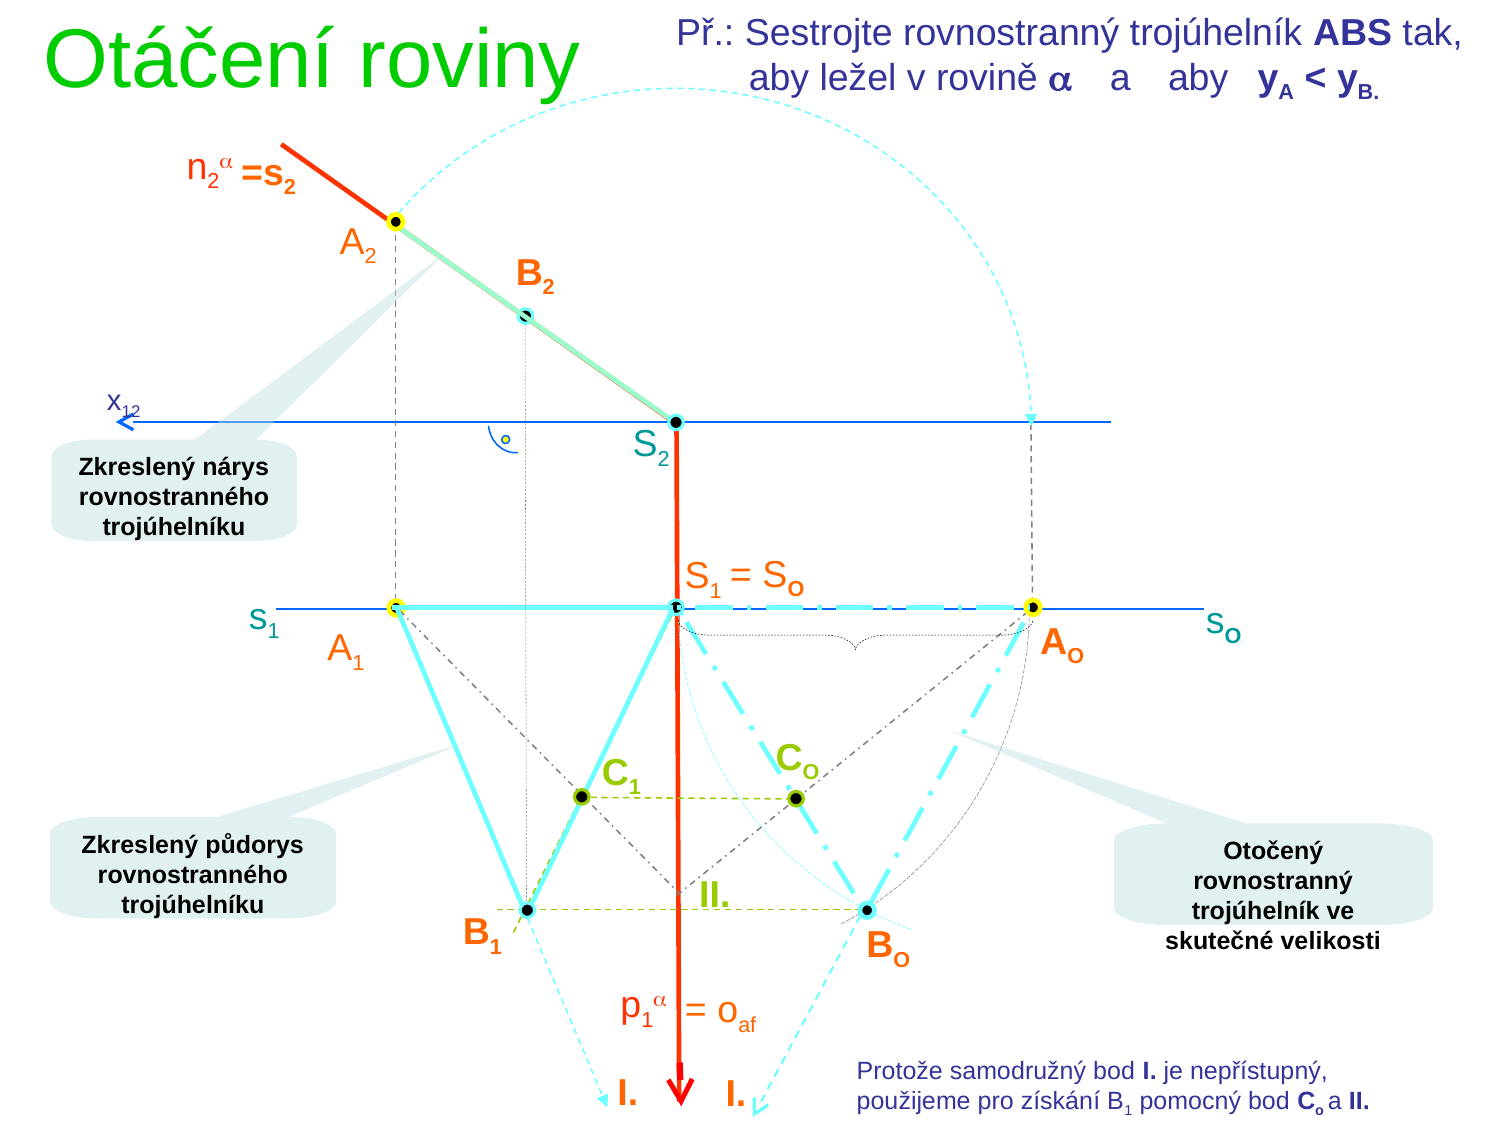

Př.: Sestrojte rovnostranný trojúhelník ABS tak, aby ležel v rovině aaby yA < yB.
# Otáčení roviny
n2
=s2
A2
B2
x12
S2
Zkreslený nárys rovnostranného trojúhelníku
 = SO
S1
s1
sO
AO
A1
CO
C1
Zkreslený půdorys rovnostranného trojúhelníku
Otočený rovnostranný trojúhelník ve skutečné velikosti
II.
B1
BO
p1
= oaf
Protože samodružný bod I. je nepřístupný, použijeme pro získání B1 pomocný bod Co a II.
I.
I.